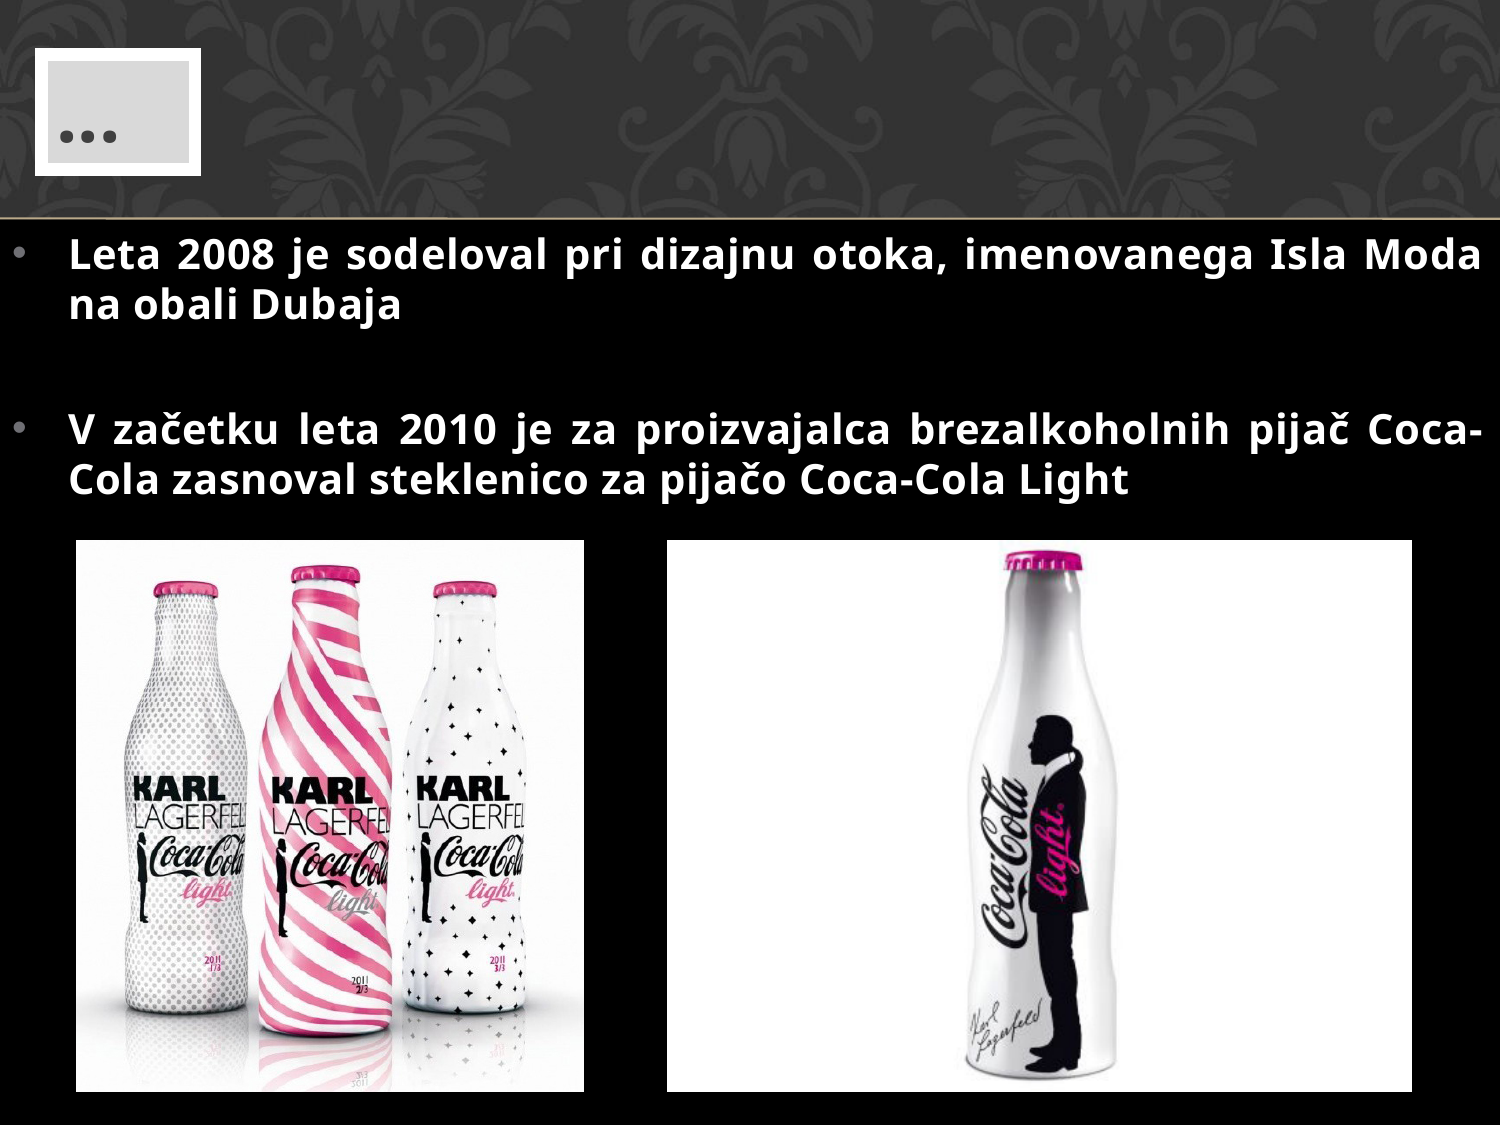

...
# Leta 2008 je sodeloval pri dizajnu otoka, imenovanega Isla Moda na obali Dubaja
V začetku leta 2010 je za proizvajalca brezalkoholnih pijač Coca-Cola zasnoval steklenico za pijačo Coca-Cola Light